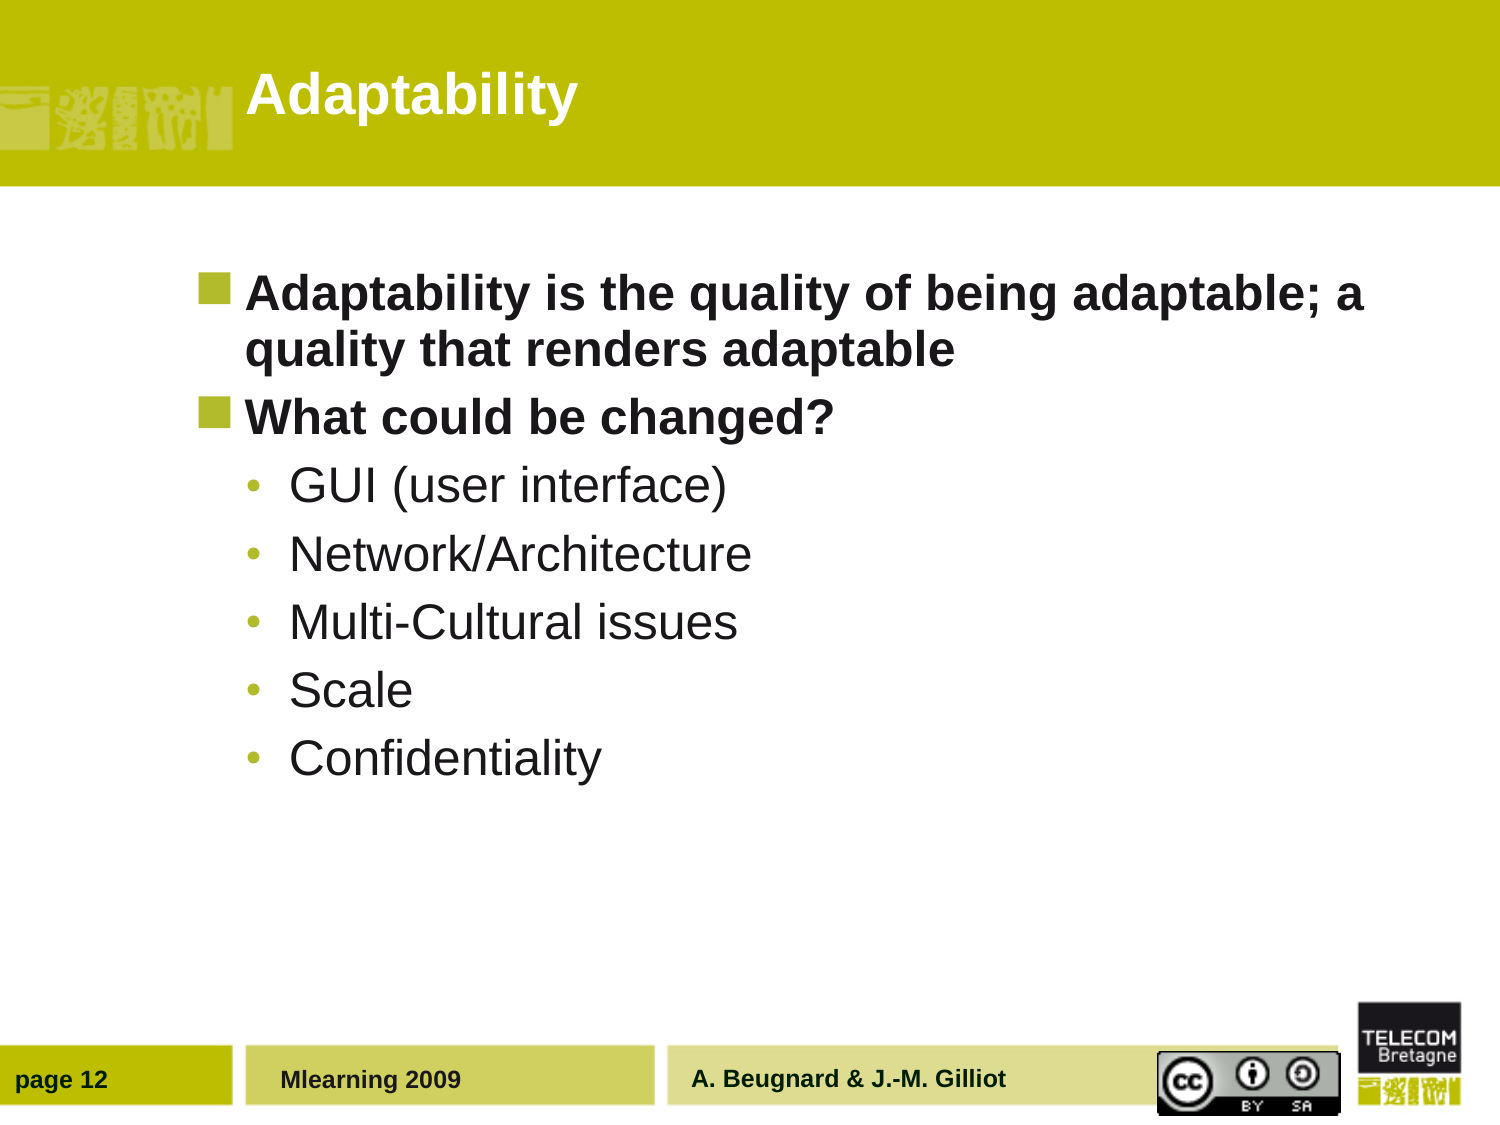

# Adaptability
Adaptability is the quality of being adaptable; a quality that renders adaptable
What could be changed?
GUI (user interface)
Network/Architecture
Multi-Cultural issues
Scale
Confidentiality
12